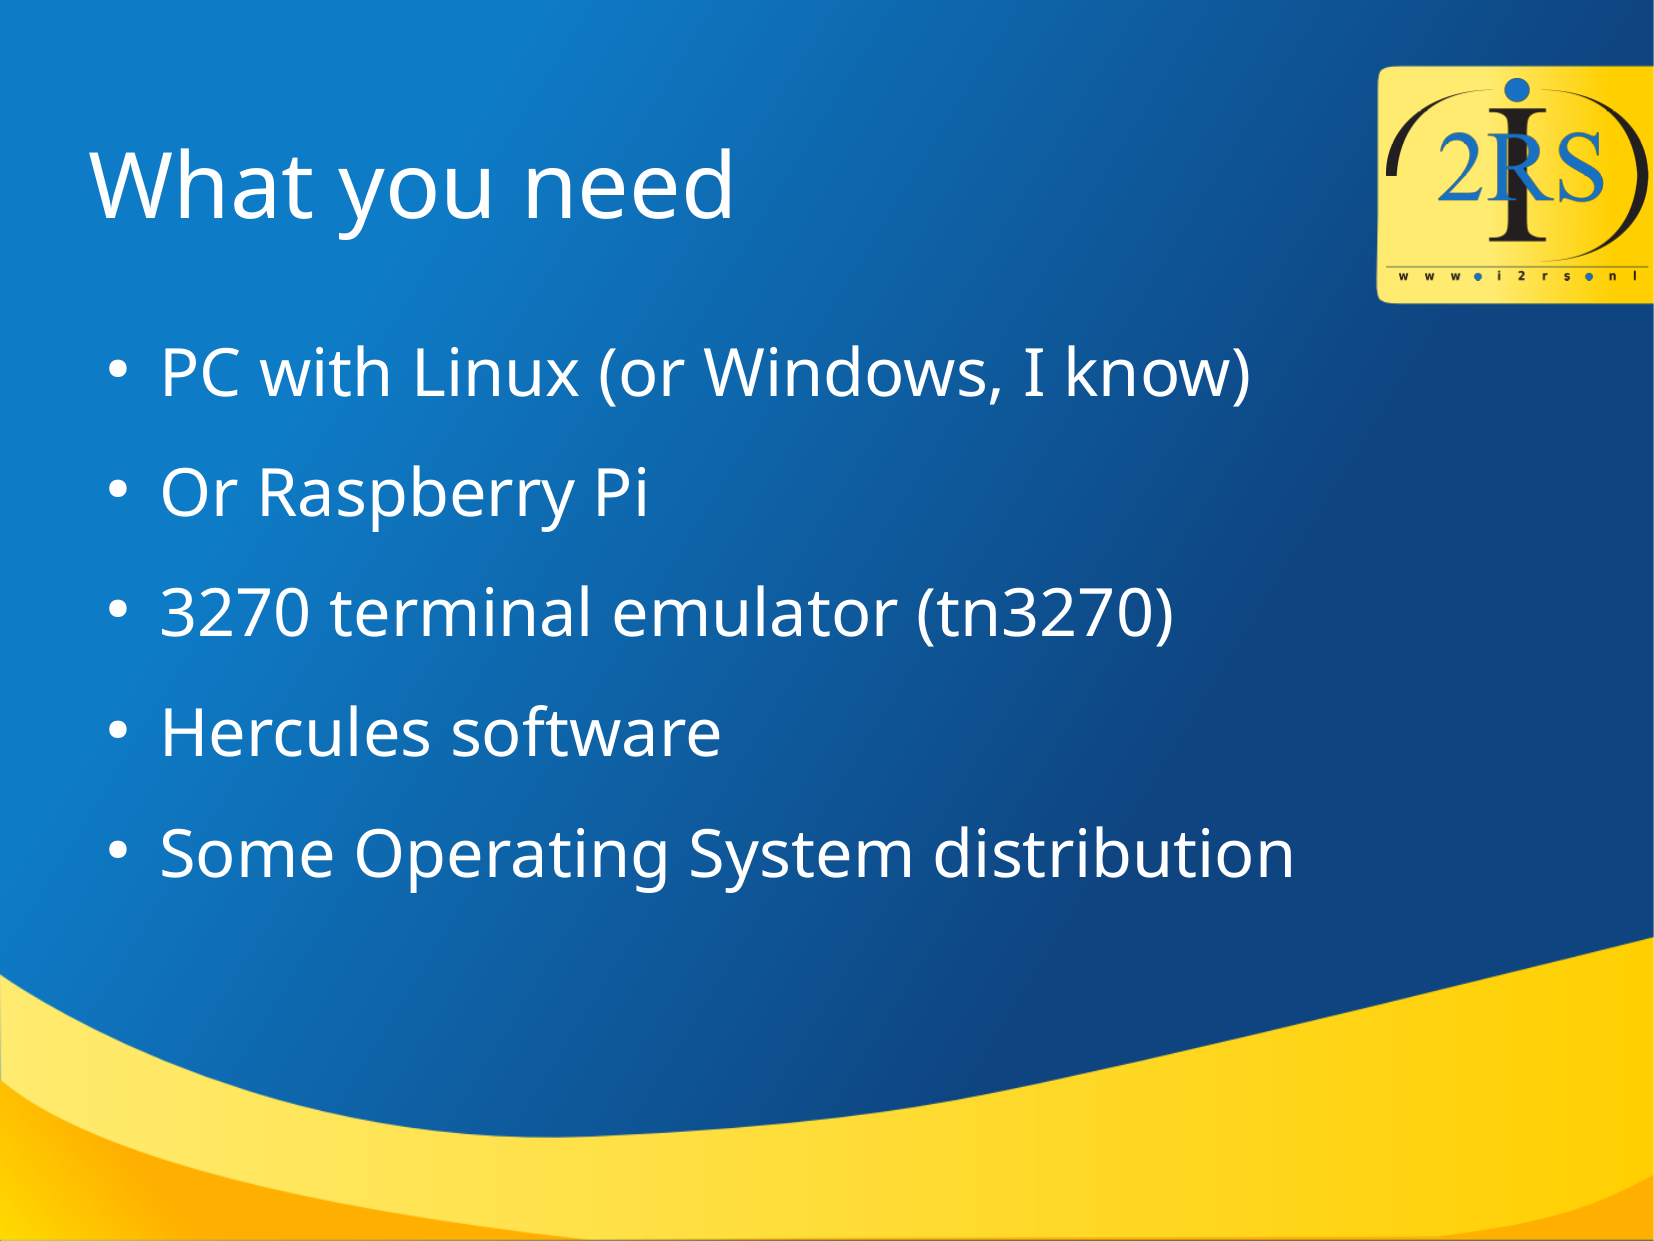

# What you need
PC with Linux (or Windows, I know)
Or Raspberry Pi
3270 terminal emulator (tn3270)
Hercules software
Some Operating System distribution